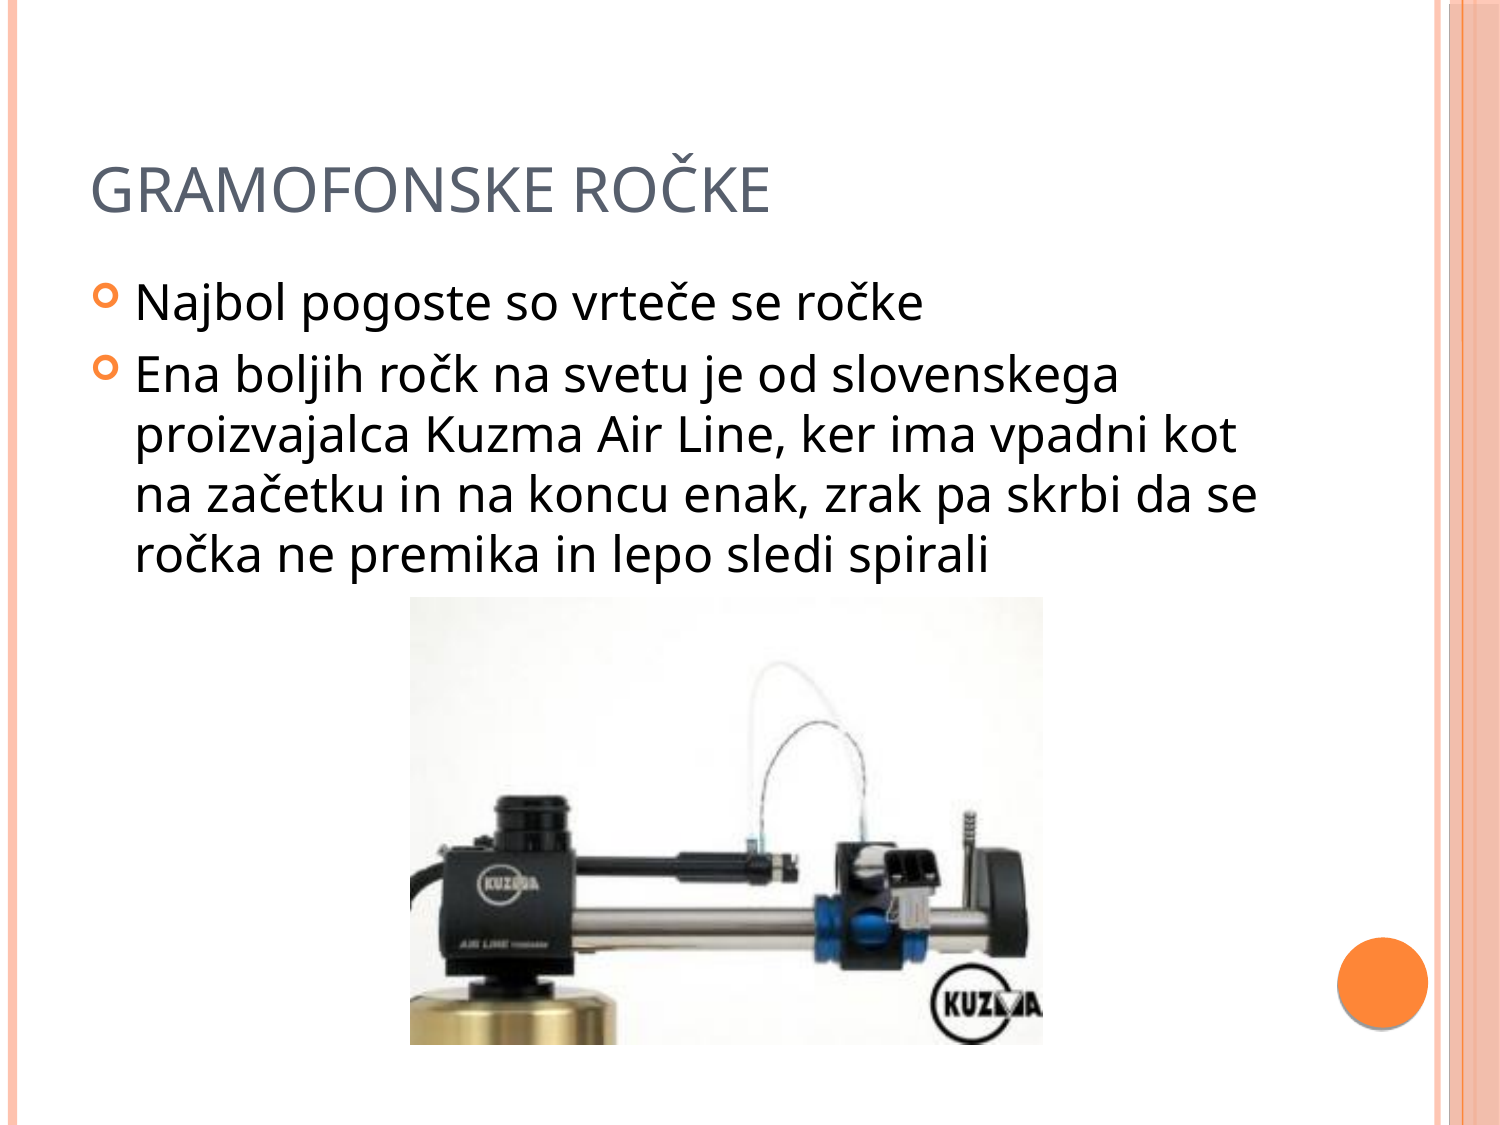

# Gramofonske ročke
Najbol pogoste so vrteče se ročke
Ena boljih ročk na svetu je od slovenskega proizvajalca Kuzma Air Line, ker ima vpadni kot na začetku in na koncu enak, zrak pa skrbi da se ročka ne premika in lepo sledi spirali